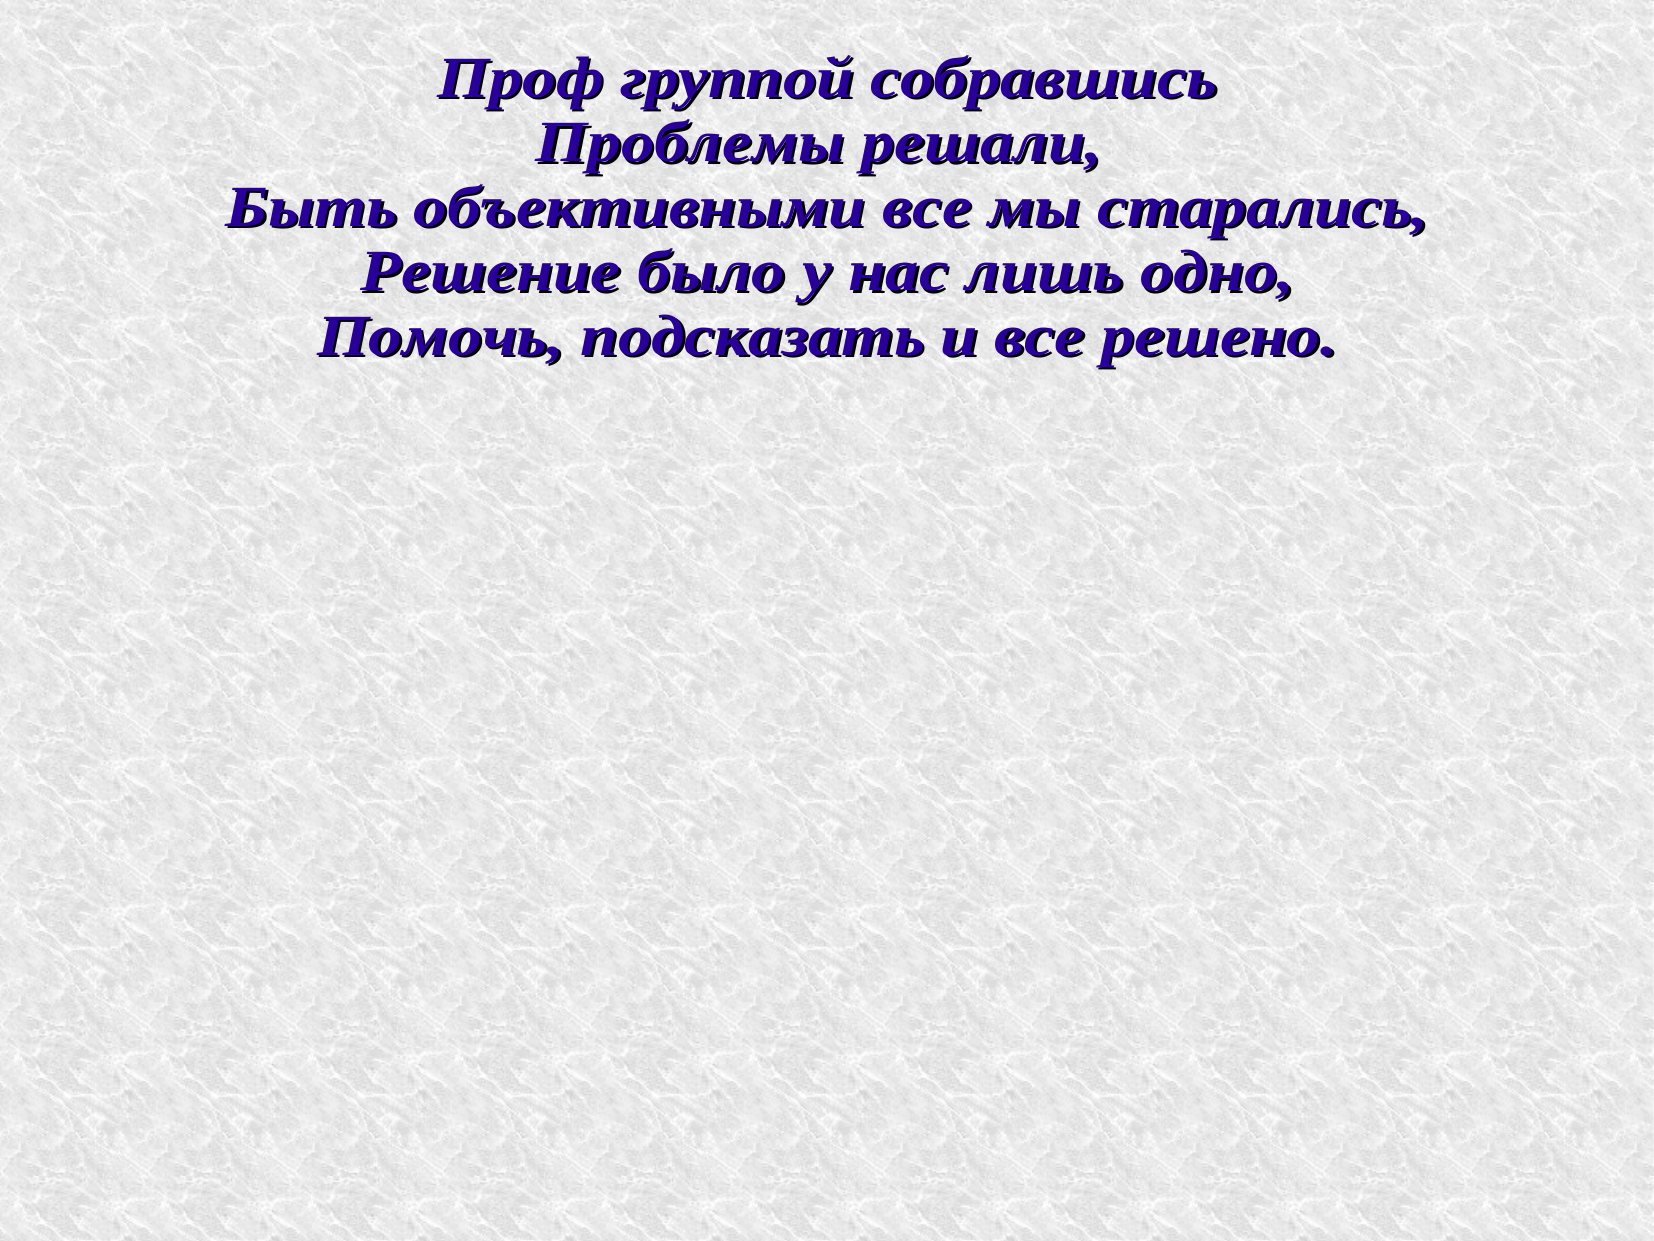

# Проф группой собравшись Проблемы решали, Быть объективными все мы старались, Решение было у нас лишь одно, Помочь, подсказать и все решено.